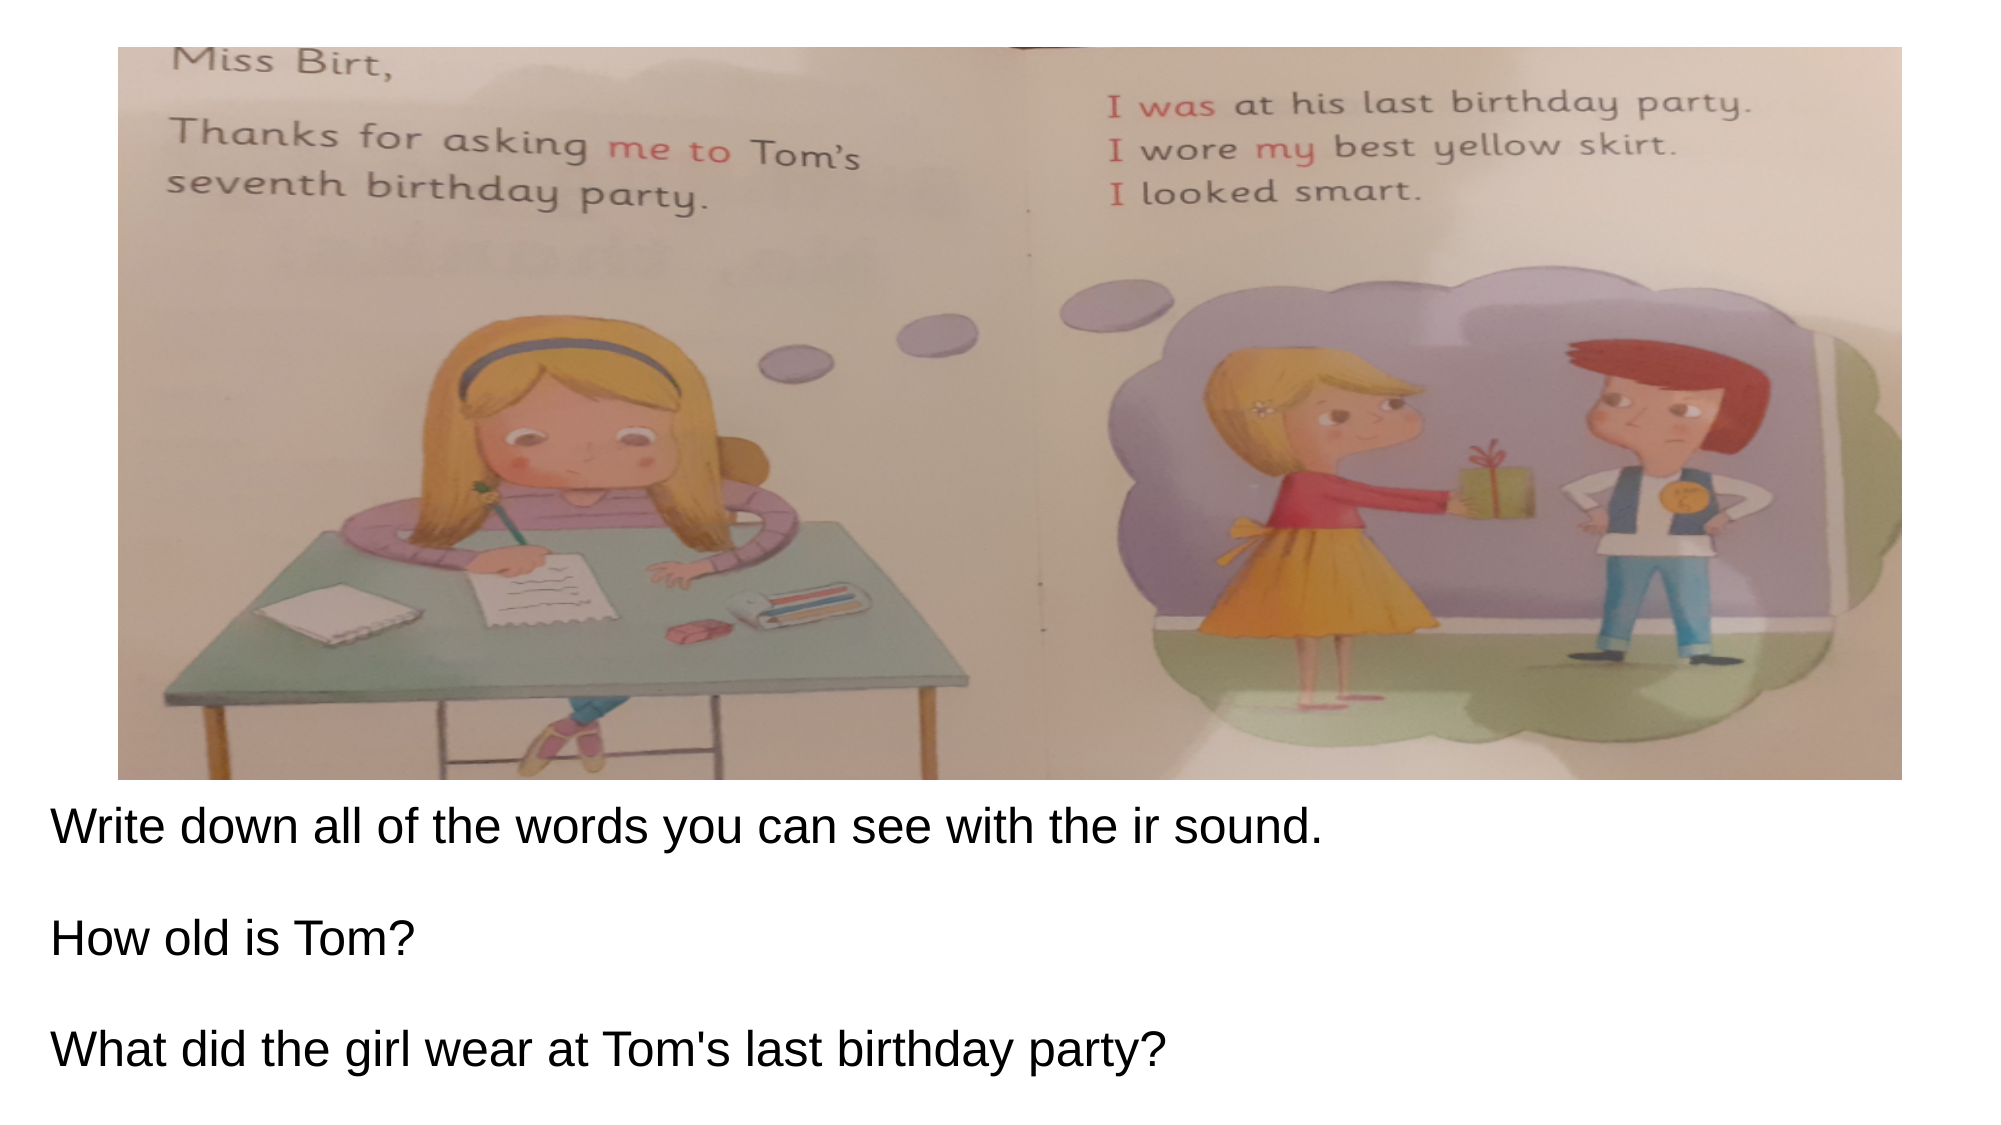

Write down all of the words you can see with the ir sound.
How old is Tom?
What did the girl wear at Tom's last birthday party?